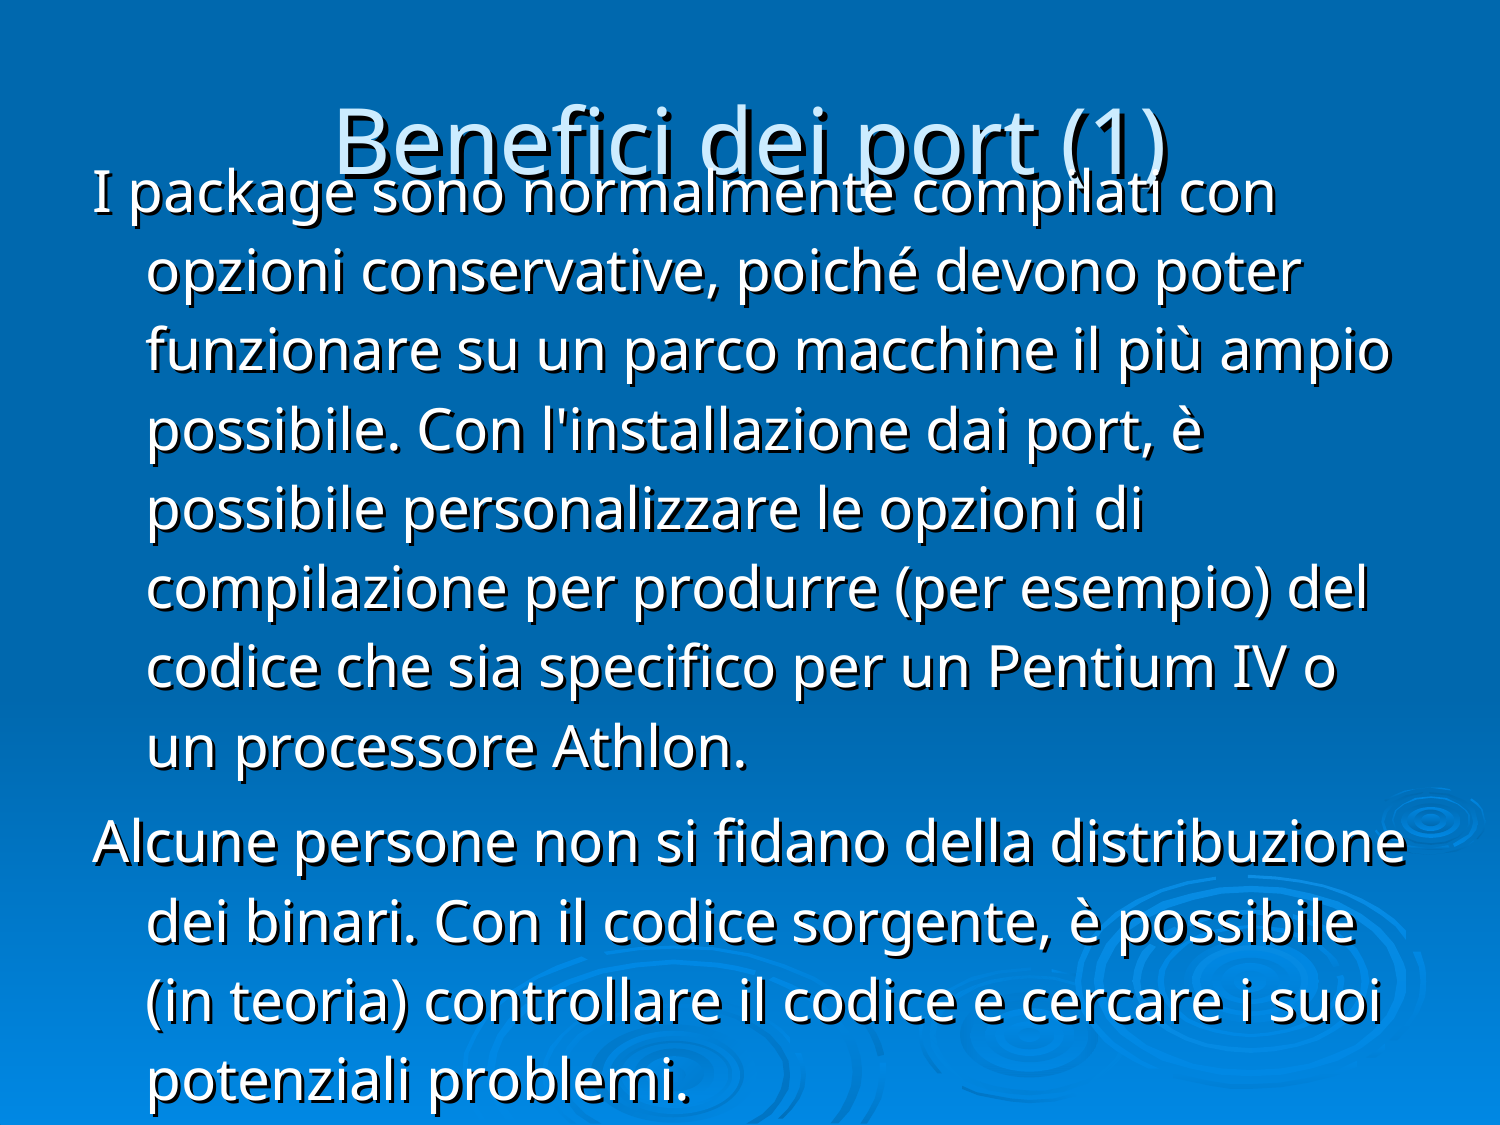

# Benefici dei port (1)
I package sono normalmente compilati con opzioni conservative, poiché devono poter funzionare su un parco macchine il più ampio possibile. Con l'installazione dai port, è possibile personalizzare le opzioni di compilazione per produrre (per esempio) del codice che sia specifico per un Pentium IV o un processore Athlon.
Alcune persone non si fidano della distribuzione dei binari. Con il codice sorgente, è possibile (in teoria) controllare il codice e cercare i suoi potenziali problemi.